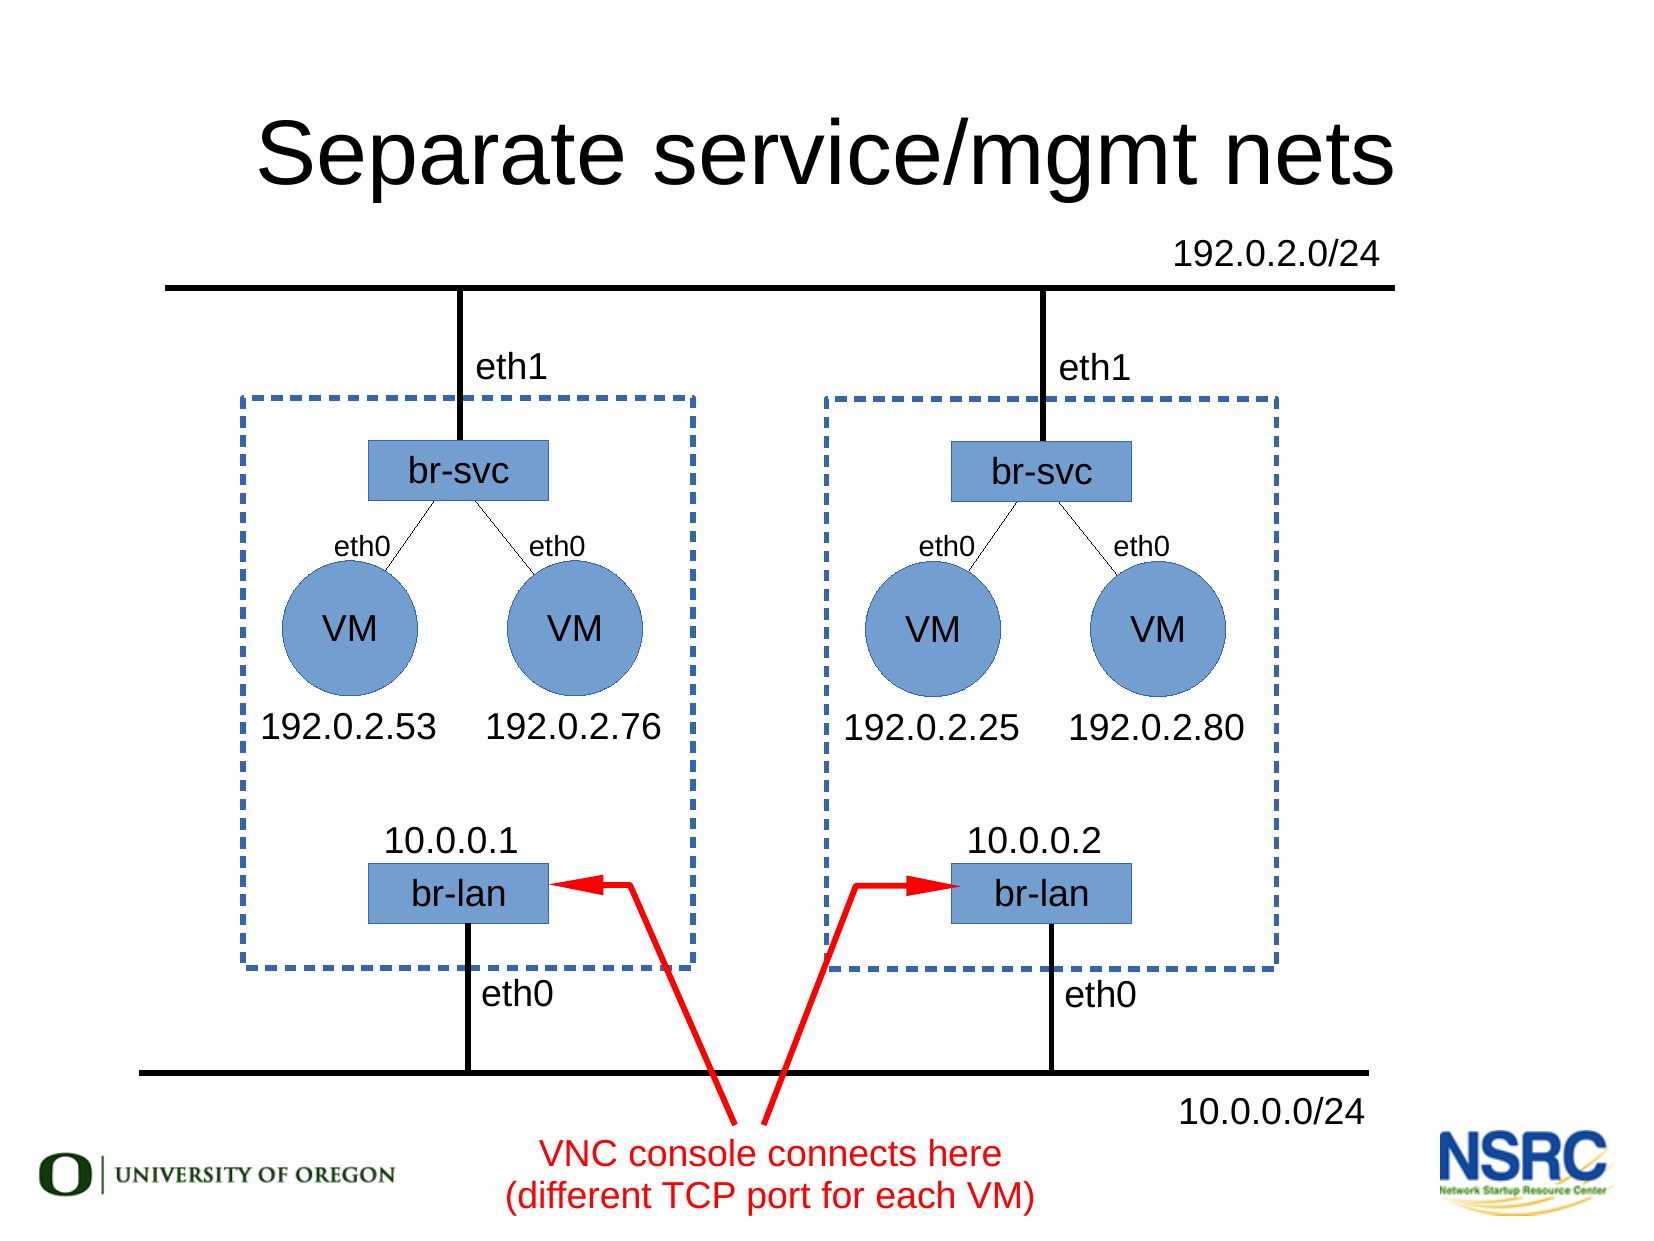

# Separate service/mgmt nets
192.0.2.0/24
eth1
eth1
br-svc
br-svc
eth0
eth0
eth0
eth0
VM
VM
VM
VM
192.0.2.53
192.0.2.76
192.0.2.25
192.0.2.80
10.0.0.1
10.0.0.2
br-lan
br-lan
eth0
eth0
10.0.0.0/24
VNC console connects here
(different TCP port for each VM)